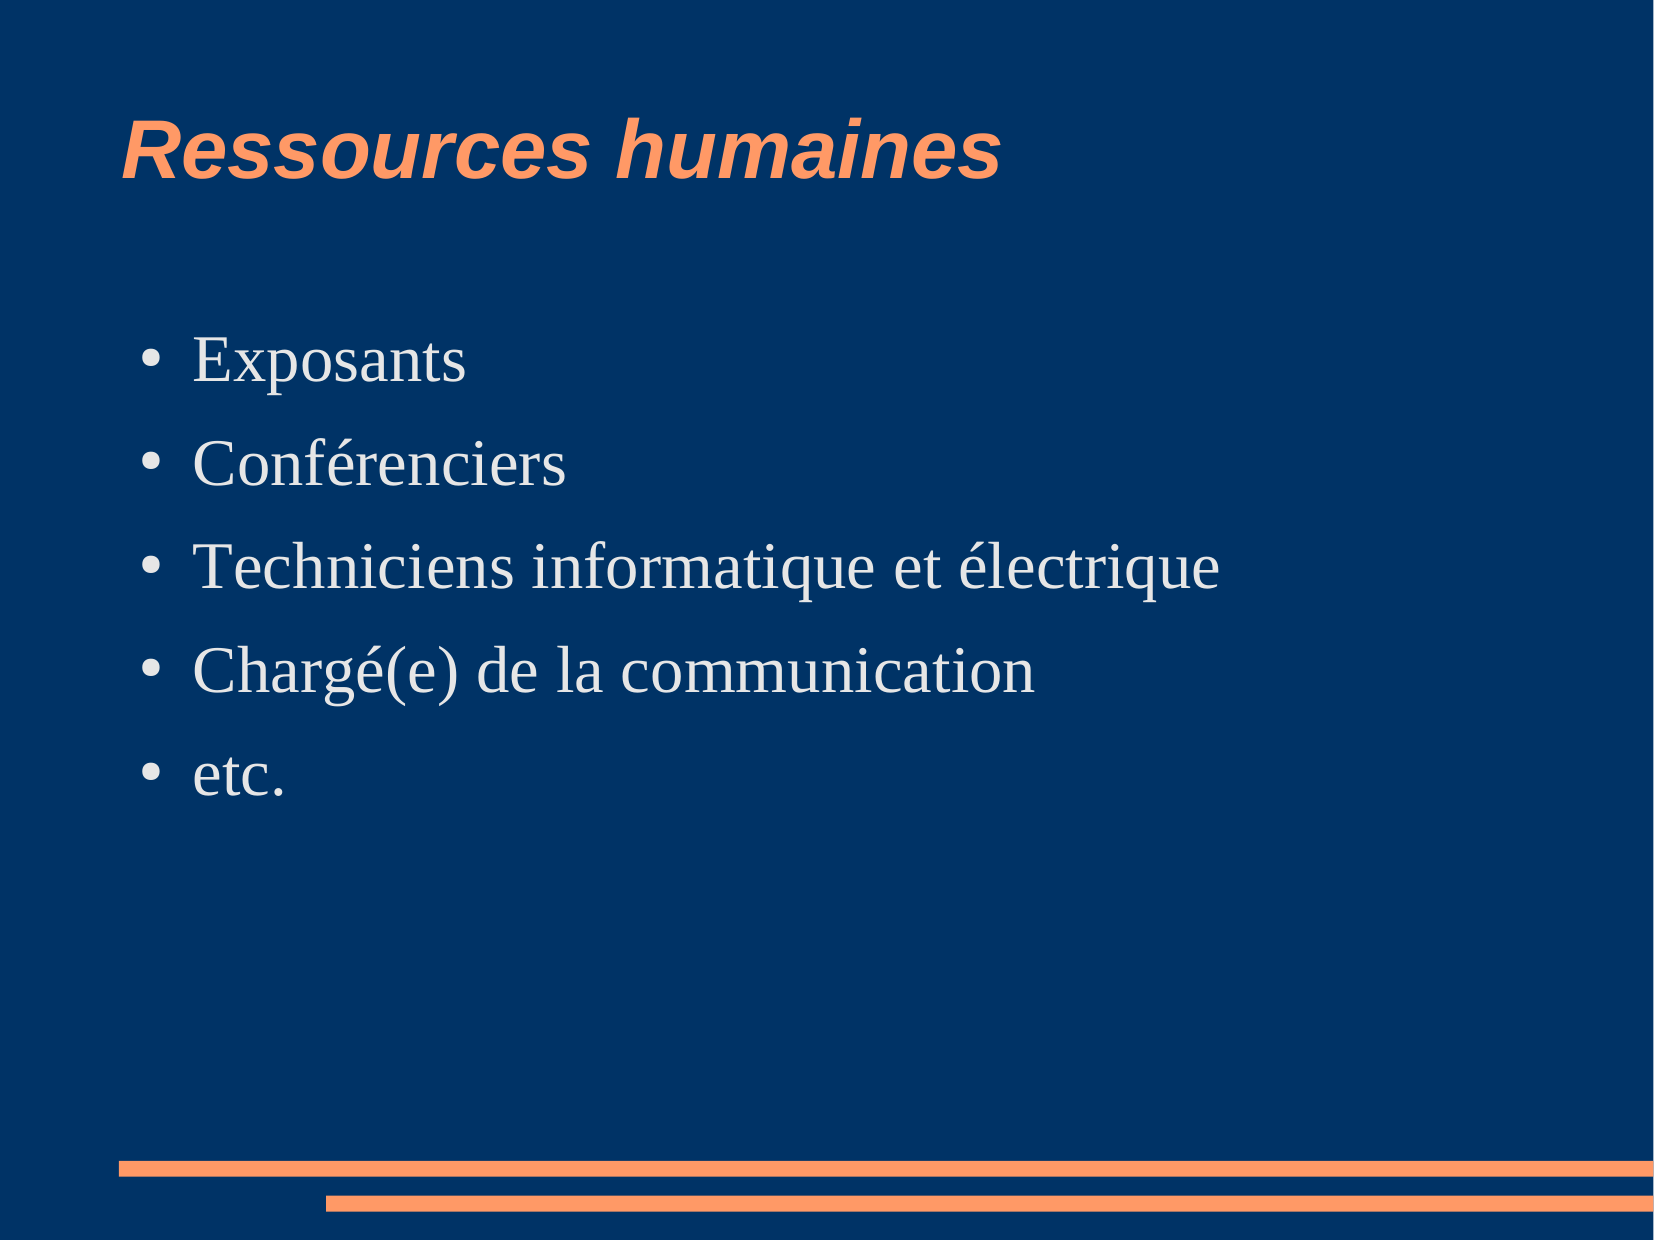

# Ressources humaines
Exposants
Conférenciers
Techniciens informatique et électrique
Chargé(e) de la communication
etc.